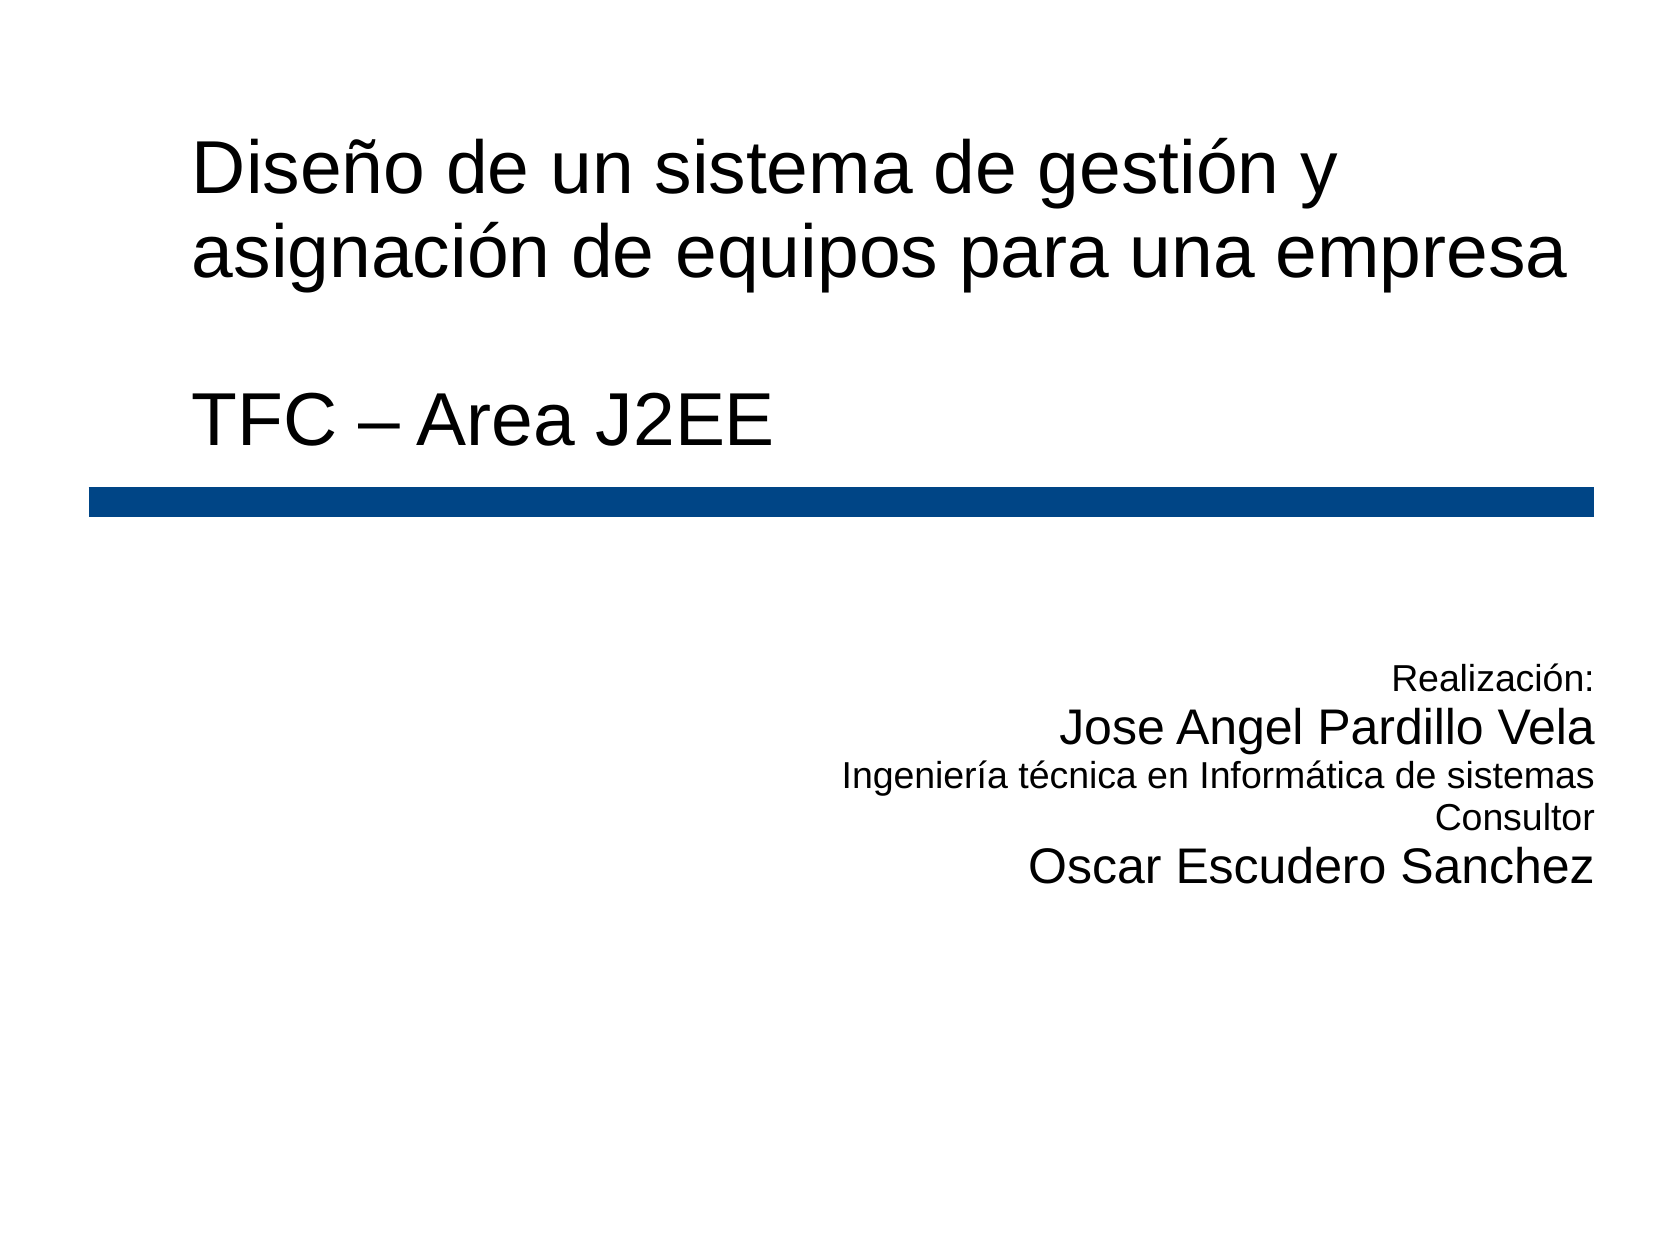

Diseño de un sistema de gestión y asignación de equipos para una empresa
TFC – Area J2EE
Realización:
Jose Angel Pardillo Vela
Ingeniería técnica en Informática de sistemas
Consultor
Oscar Escudero Sanchez